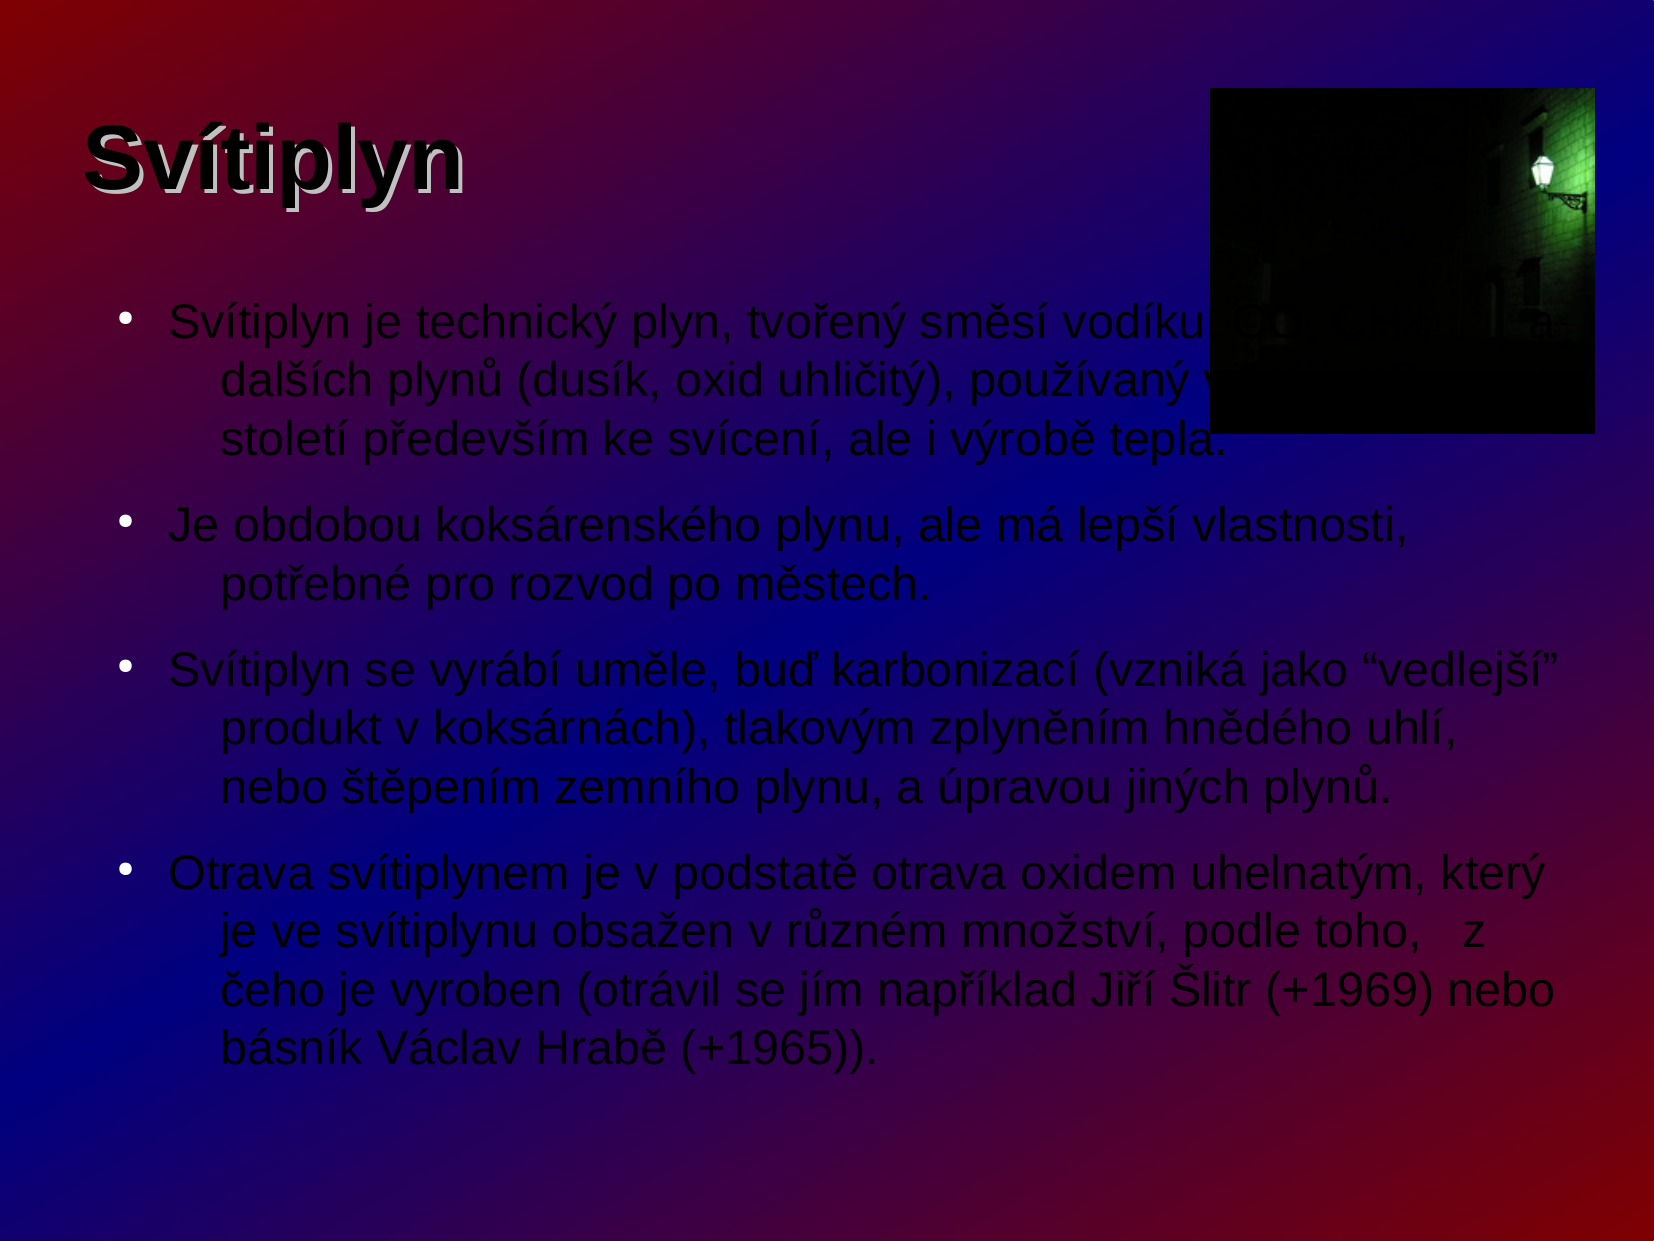

# Svítiplyn
Svítiplyn je technický plyn, tvořený směsí vodíku, CO, CH4, a dalších plynů (dusík, oxid uhličitý), používaný v 19. a 20. století především ke svícení, ale i výrobě tepla.
Je obdobou koksárenského plynu, ale má lepší vlastnosti, potřebné pro rozvod po městech.
Svítiplyn se vyrábí uměle, buď karbonizací (vzniká jako “vedlejší” produkt v koksárnách), tlakovým zplyněním hnědého uhlí, nebo štěpením zemního plynu, a úpravou jiných plynů.
Otrava svítiplynem je v podstatě otrava oxidem uhelnatým, který je ve svítiplynu obsažen v různém množství, podle toho, z čeho je vyroben (otrávil se jím například Jiří Šlitr (+1969) nebo básník Václav Hrabě (+1965)).